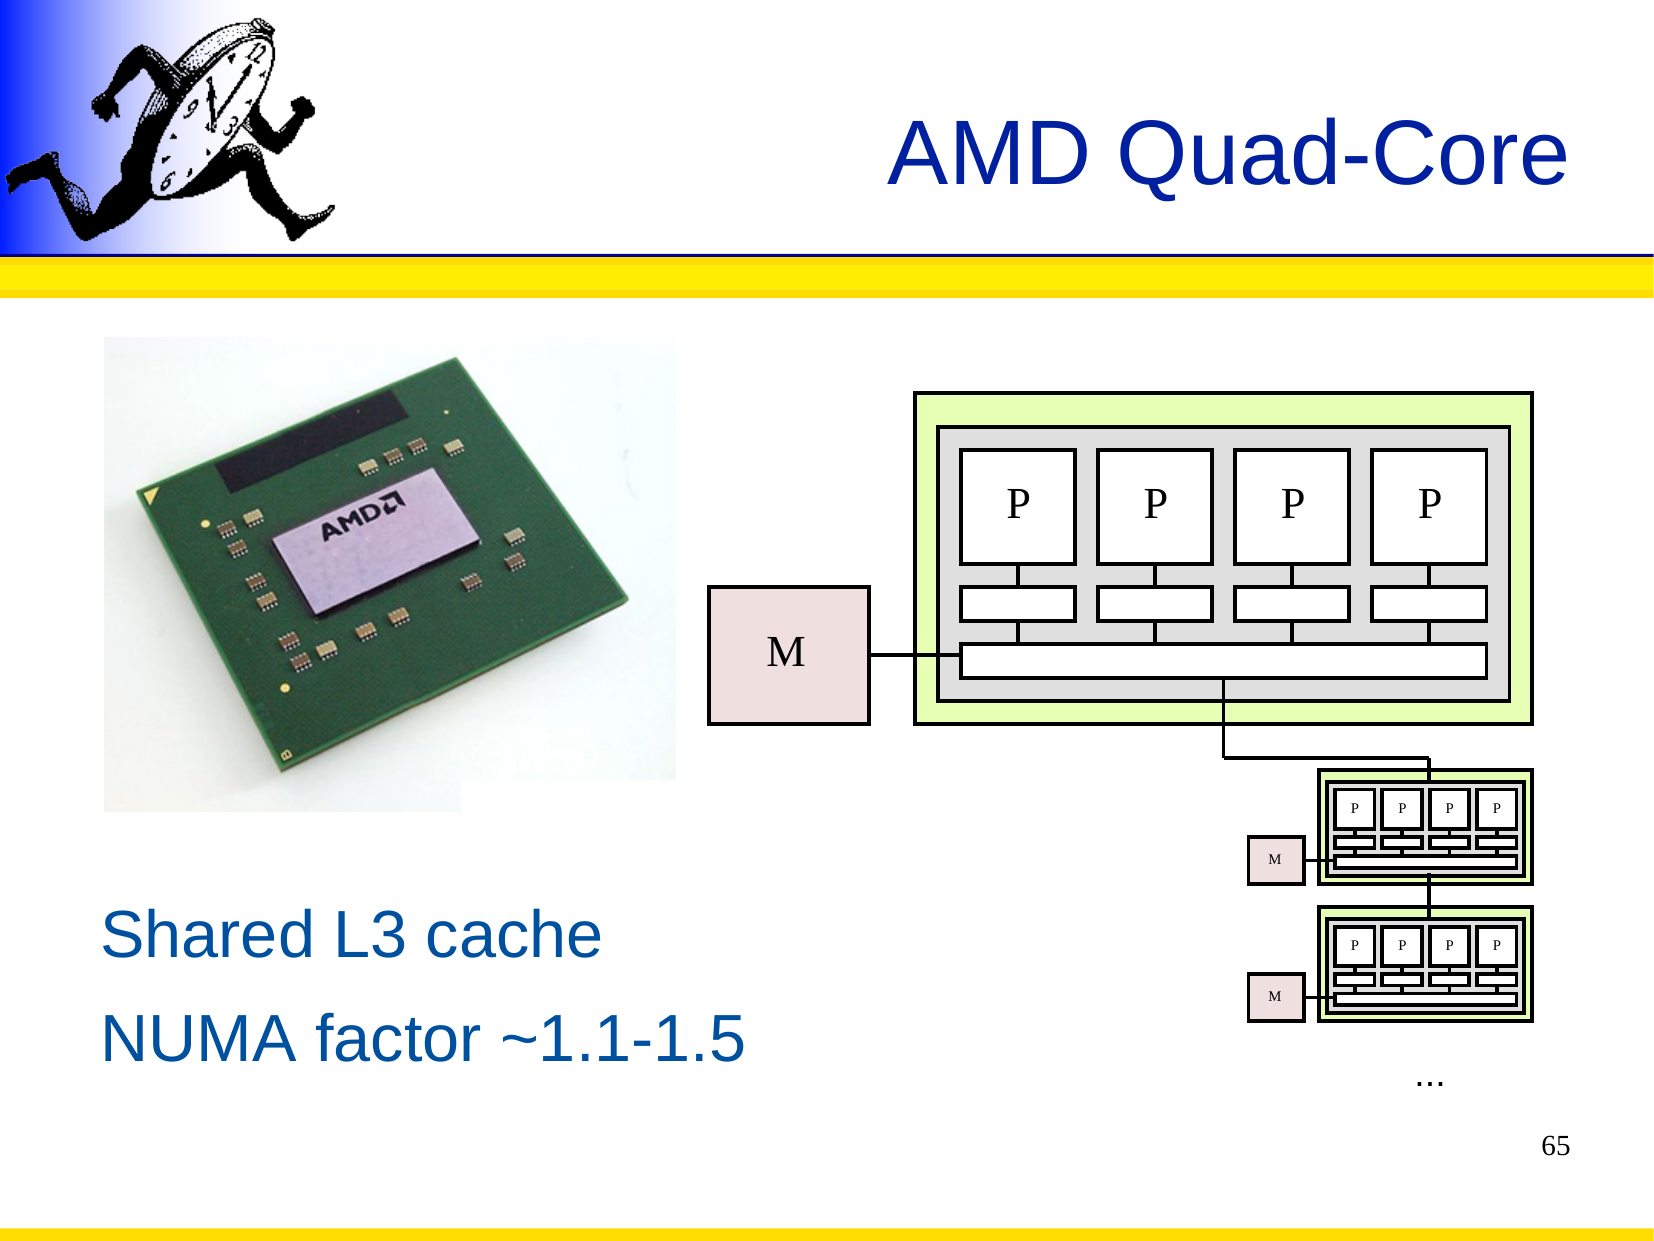

# AMD Quad-Core
Shared L3 cache
NUMA factor ~1.1-1.5
...
65